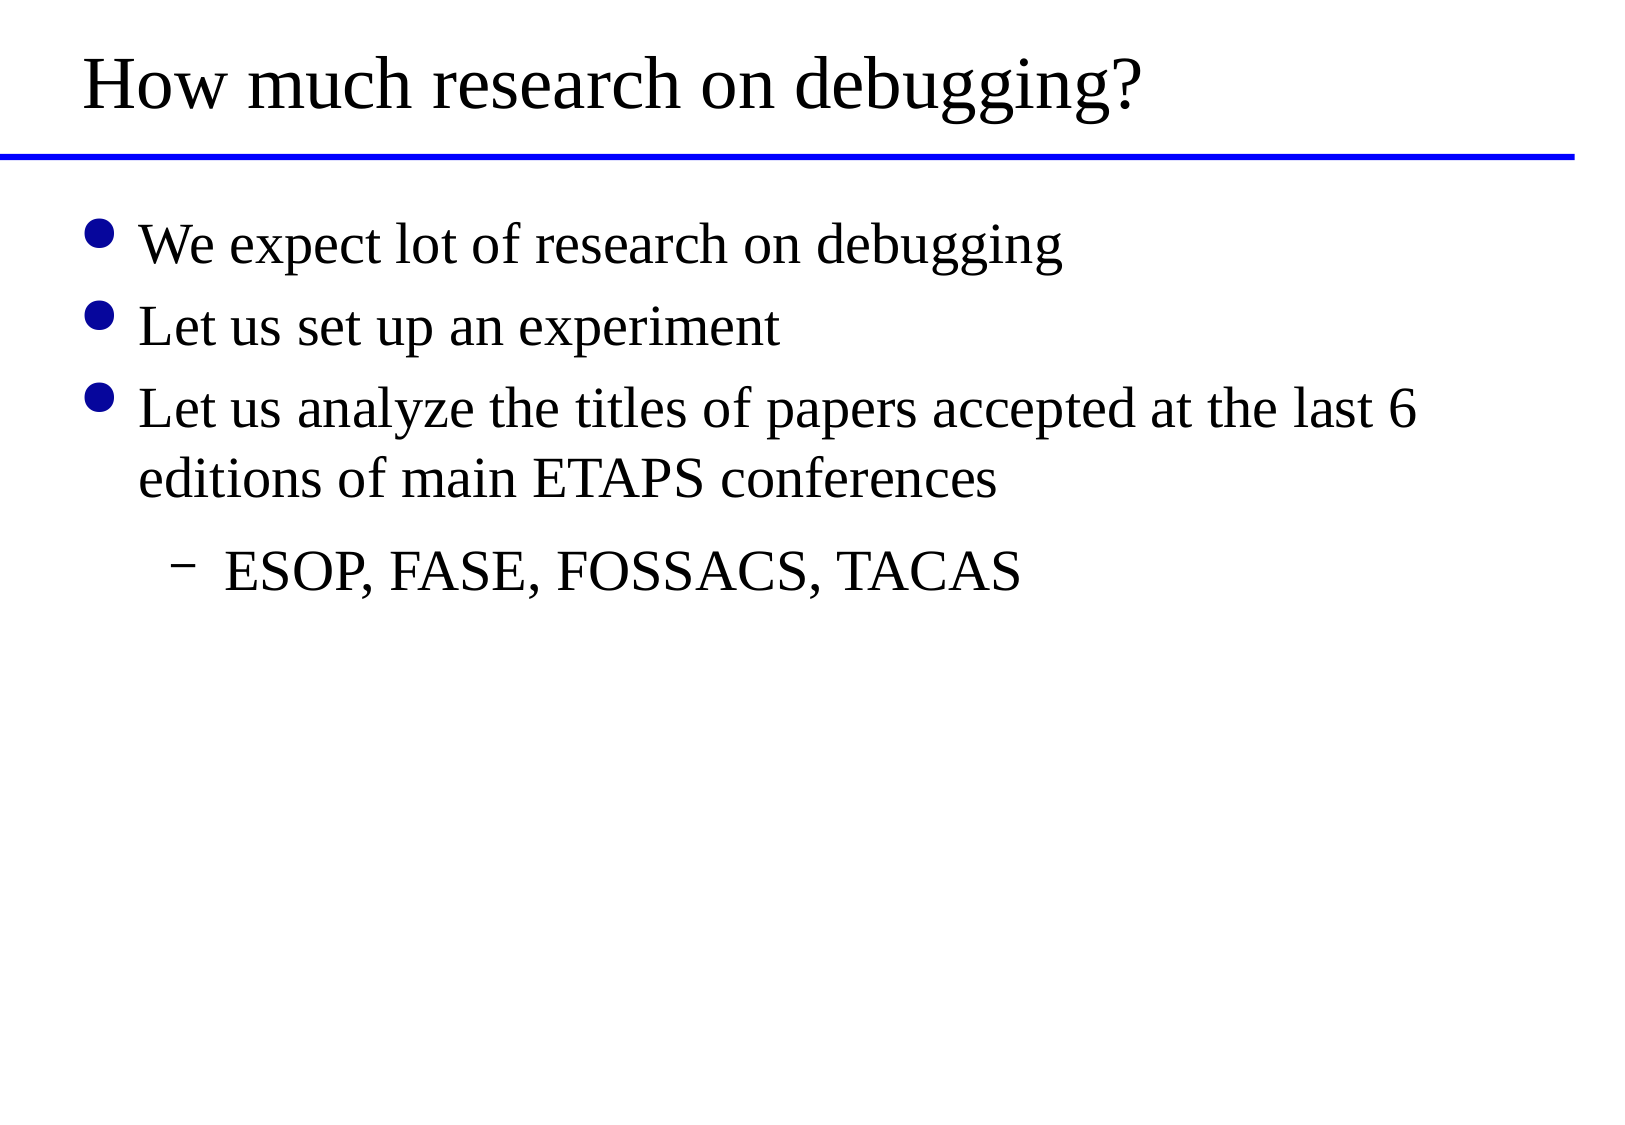

# How much research on debugging?
We expect lot of research on debugging
Let us set up an experiment
Let us analyze the titles of papers accepted at the last 6 editions of main ETAPS conferences
ESOP, FASE, FOSSACS, TACAS